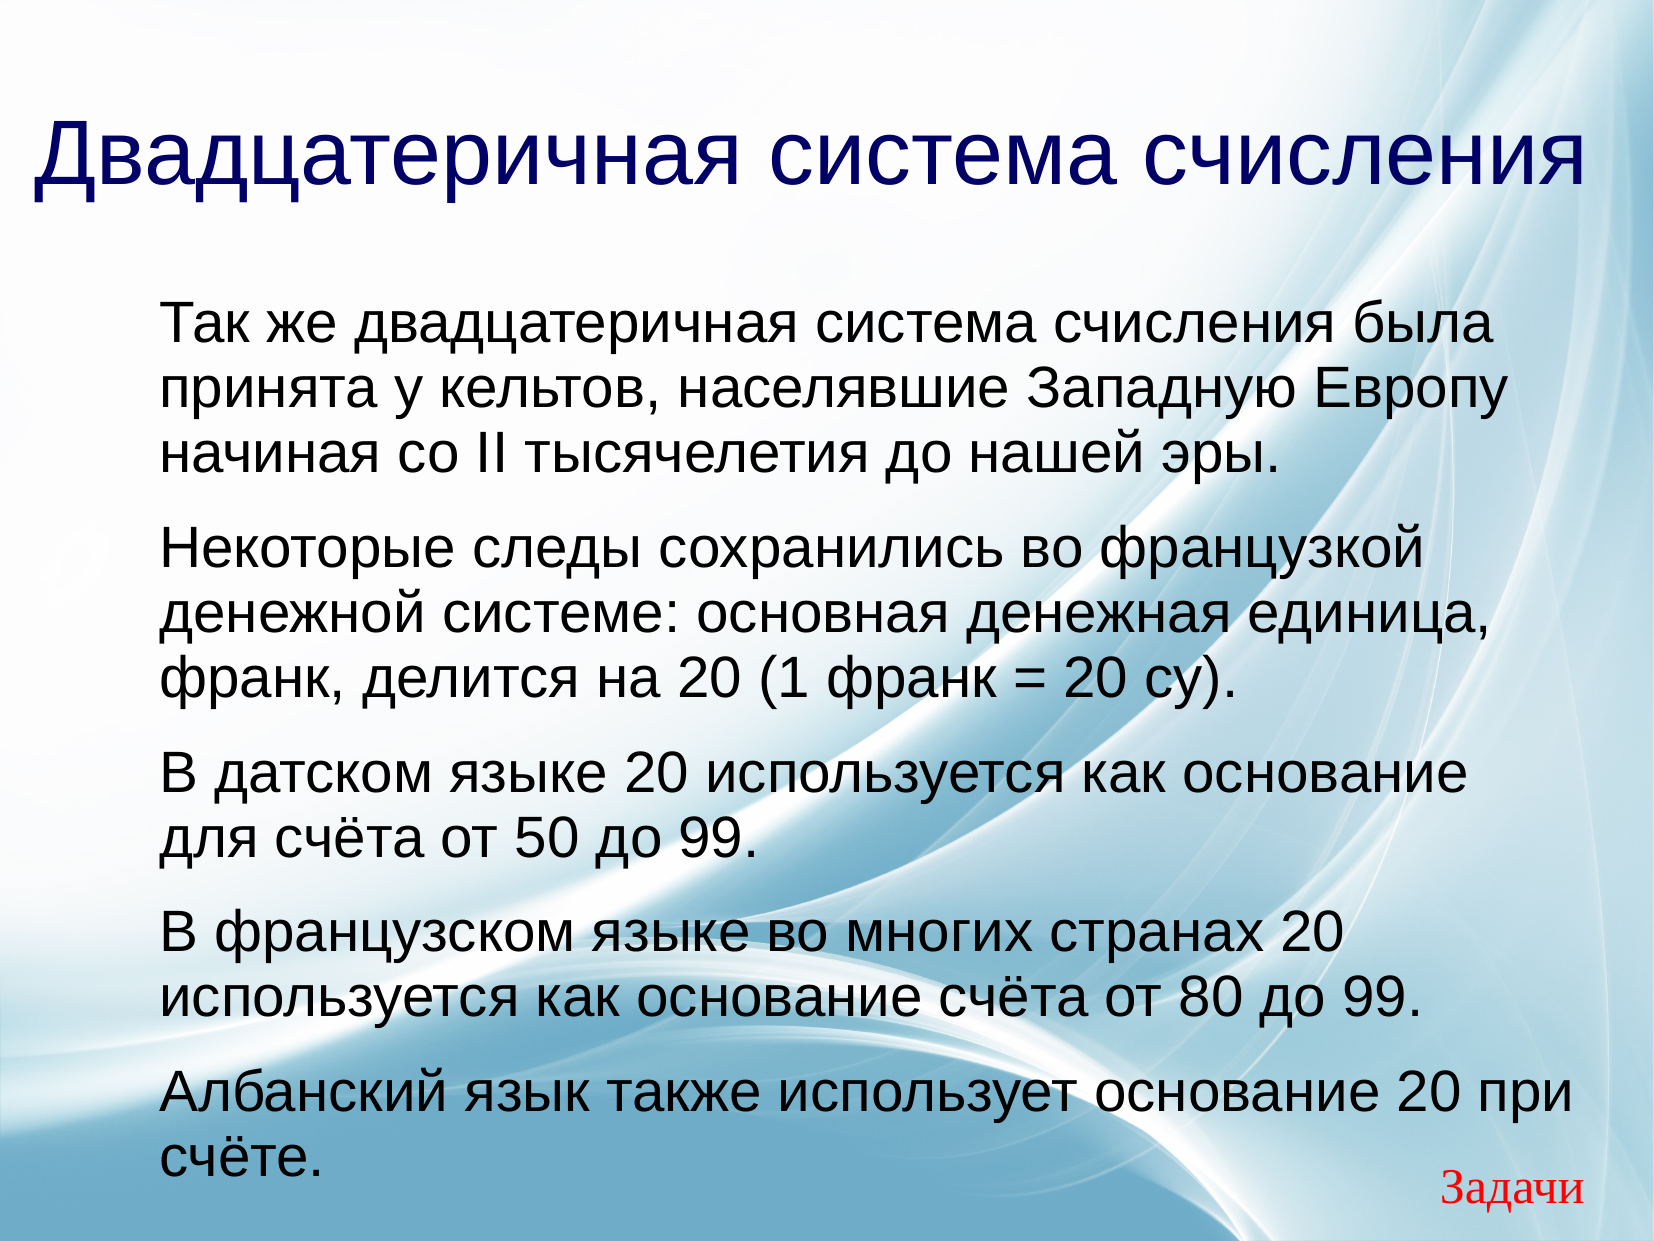

# Двадцатеричная система счисления
Так же двадцатеричная система счисления была принята у кельтов, населявшие Западную Европу начиная со II тысячелетия до нашей эры.
Некоторые следы сохранились во французкой денежной системе: основная денежная единица, франк, делится на 20 (1 франк = 20 су).
В датском языке 20 используется как основание для счёта от 50 до 99.
В французском языке во многих странах 20 используется как основание счёта от 80 до 99.
Албанский язык также использует основание 20 при счёте.
Задачи